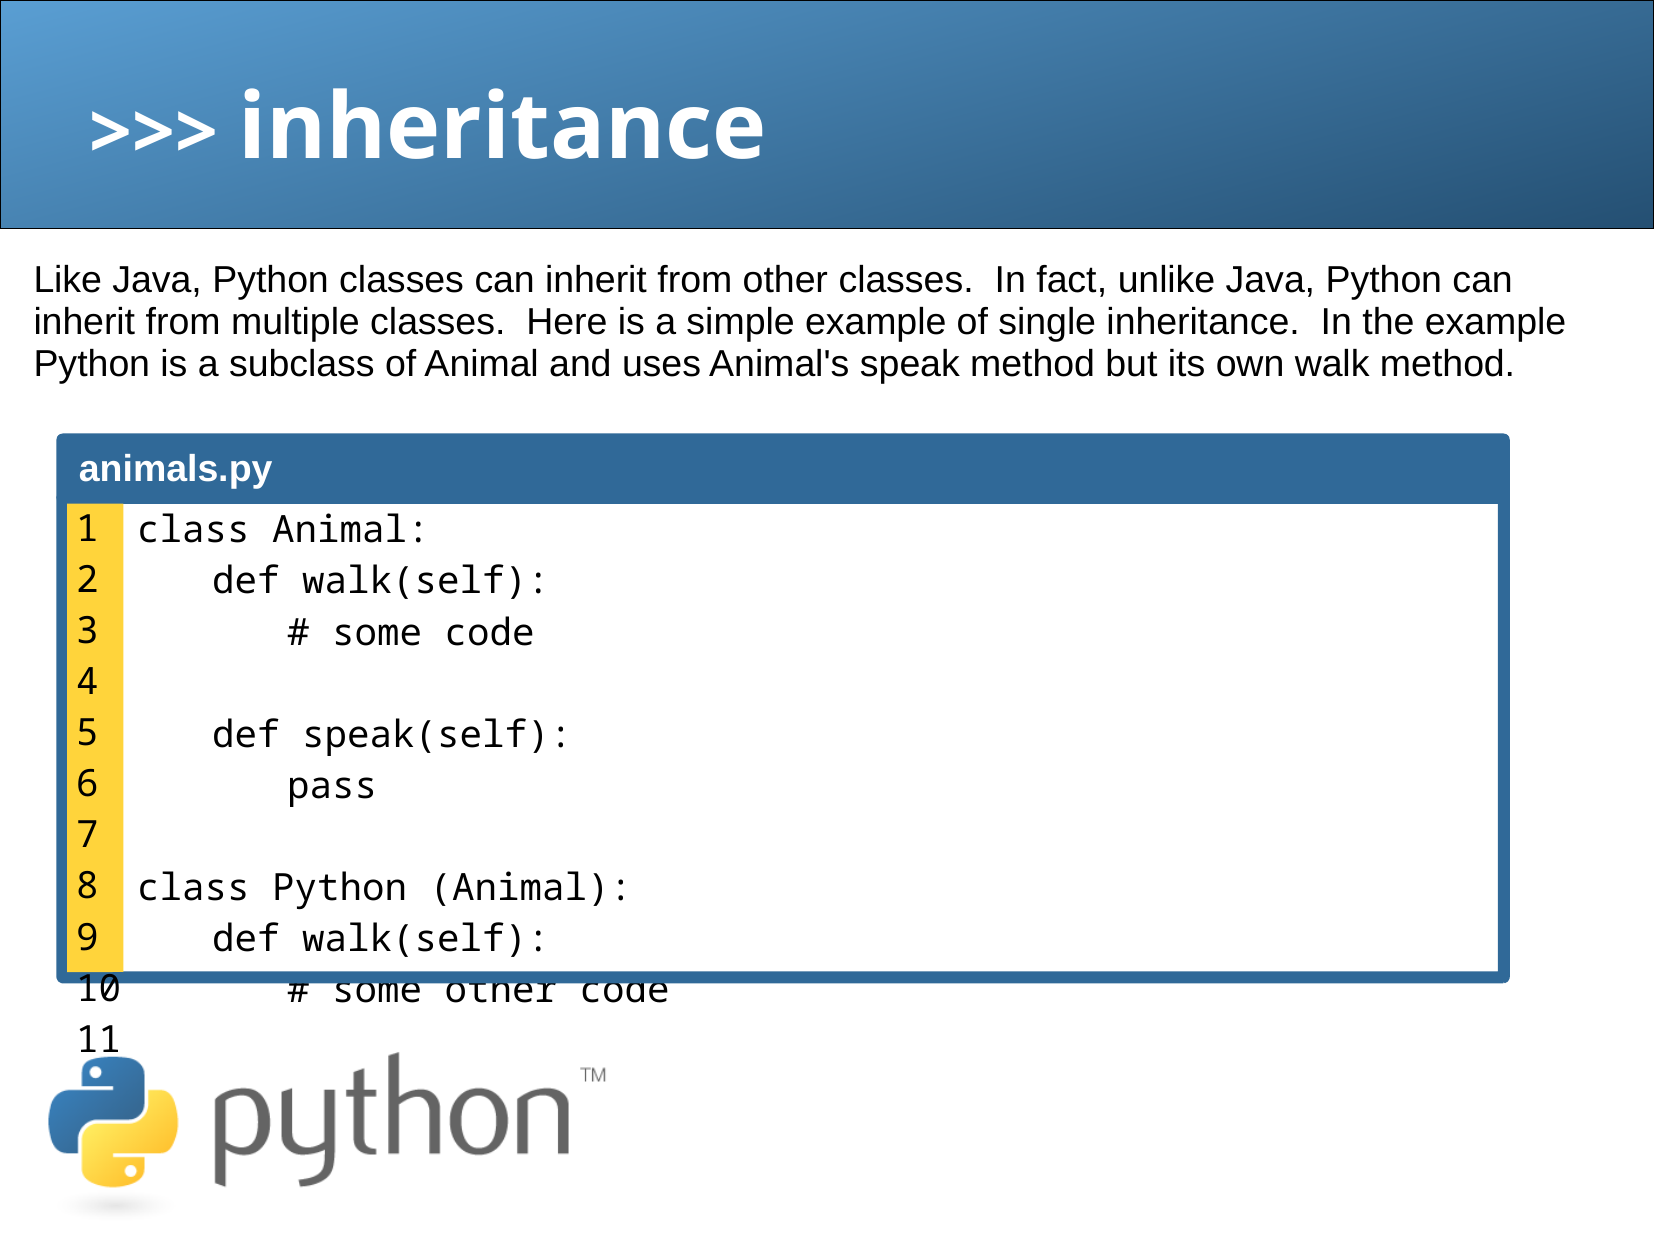

>>> inheritance
Like Java, Python classes can inherit from other classes. In fact, unlike Java, Python can inherit from multiple classes. Here is a simple example of single inheritance. In the example Python is a subclass of Animal and uses Animal's speak method but its own walk method.
animals.py
1
2
3
4
5
6
7
8
9
10
11
class Animal:
	def walk(self):
		# some code
	def speak(self):
		pass
class Python (Animal):
	def walk(self):
		# some other code